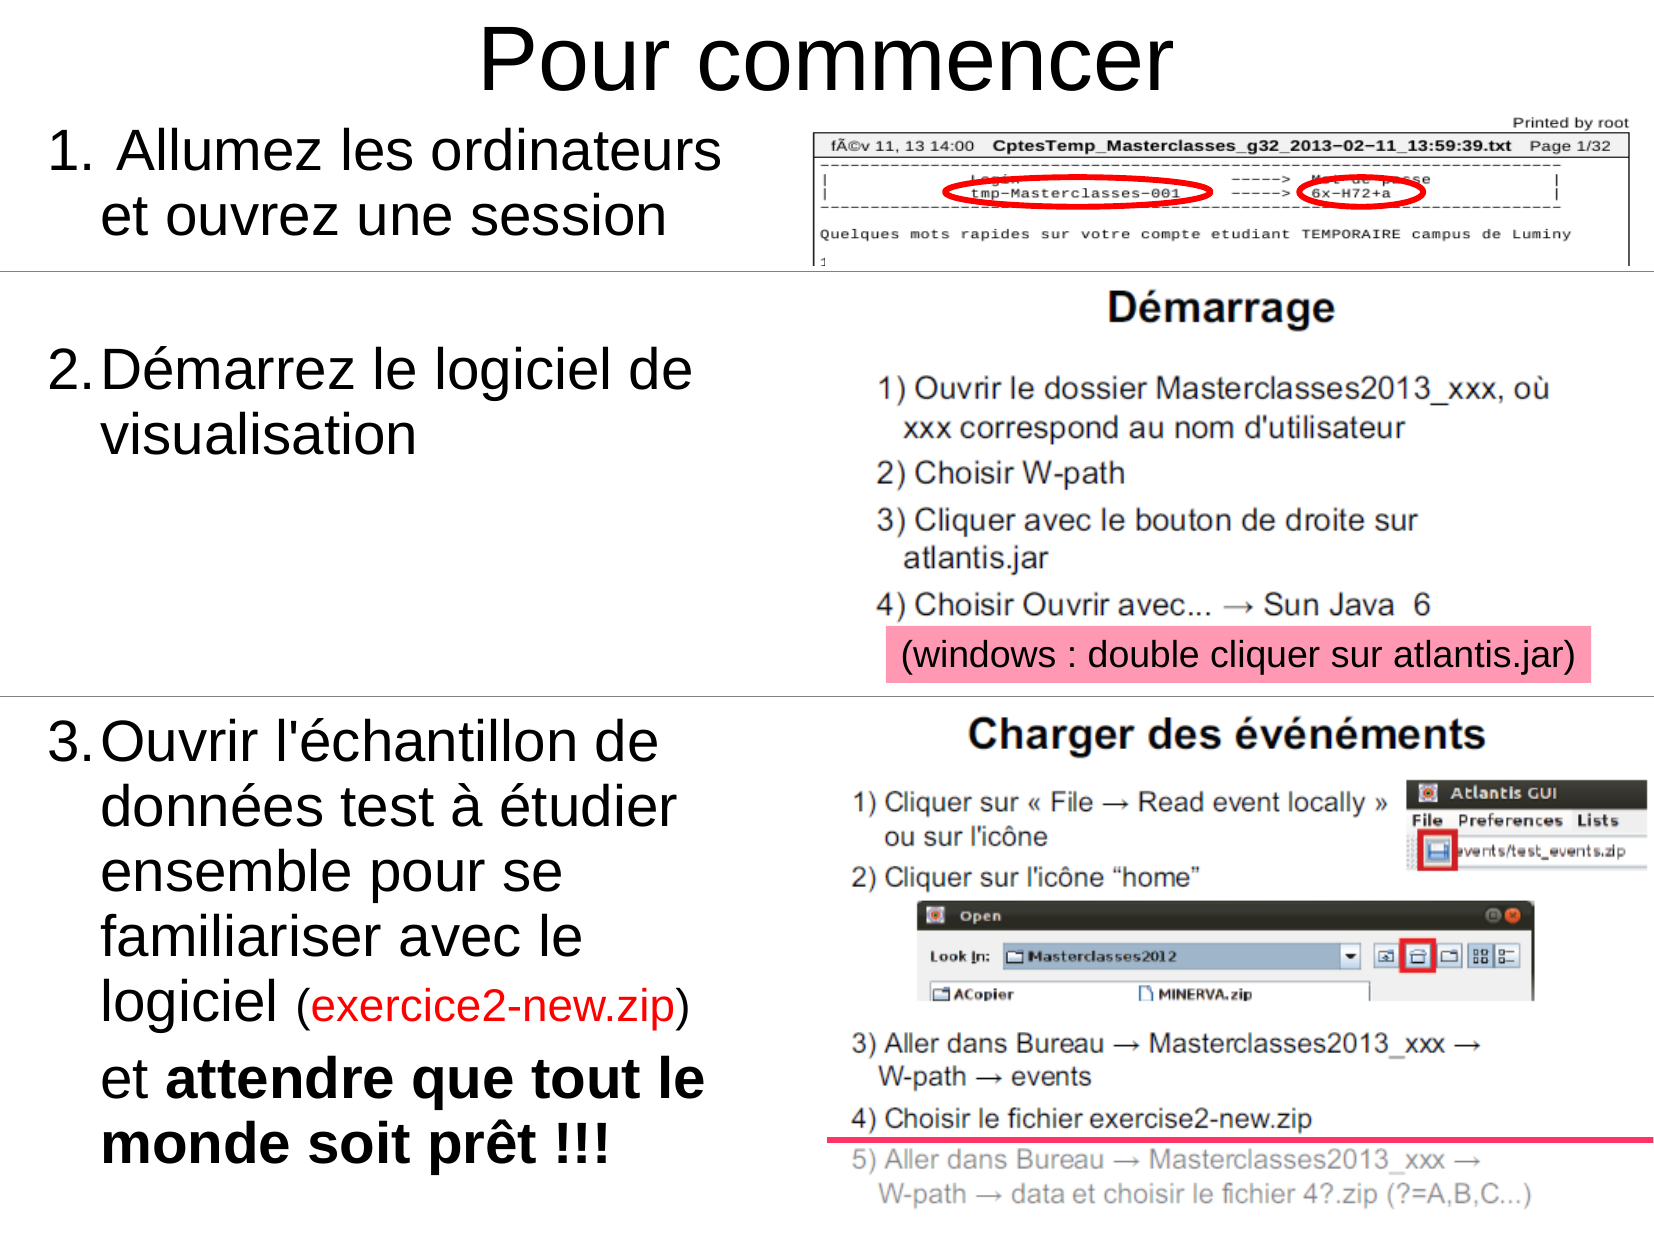

Pour commencer
# Allumez les ordinateurs et ouvrez une session
Démarrez le logiciel de visualisation
Ouvrir l'échantillon de données test à étudier ensemble pour se familiariser avec le logiciel (exercice2-new.zip)
et attendre que tout le monde soit prêt !!!
(windows : double cliquer sur atlantis.jar)